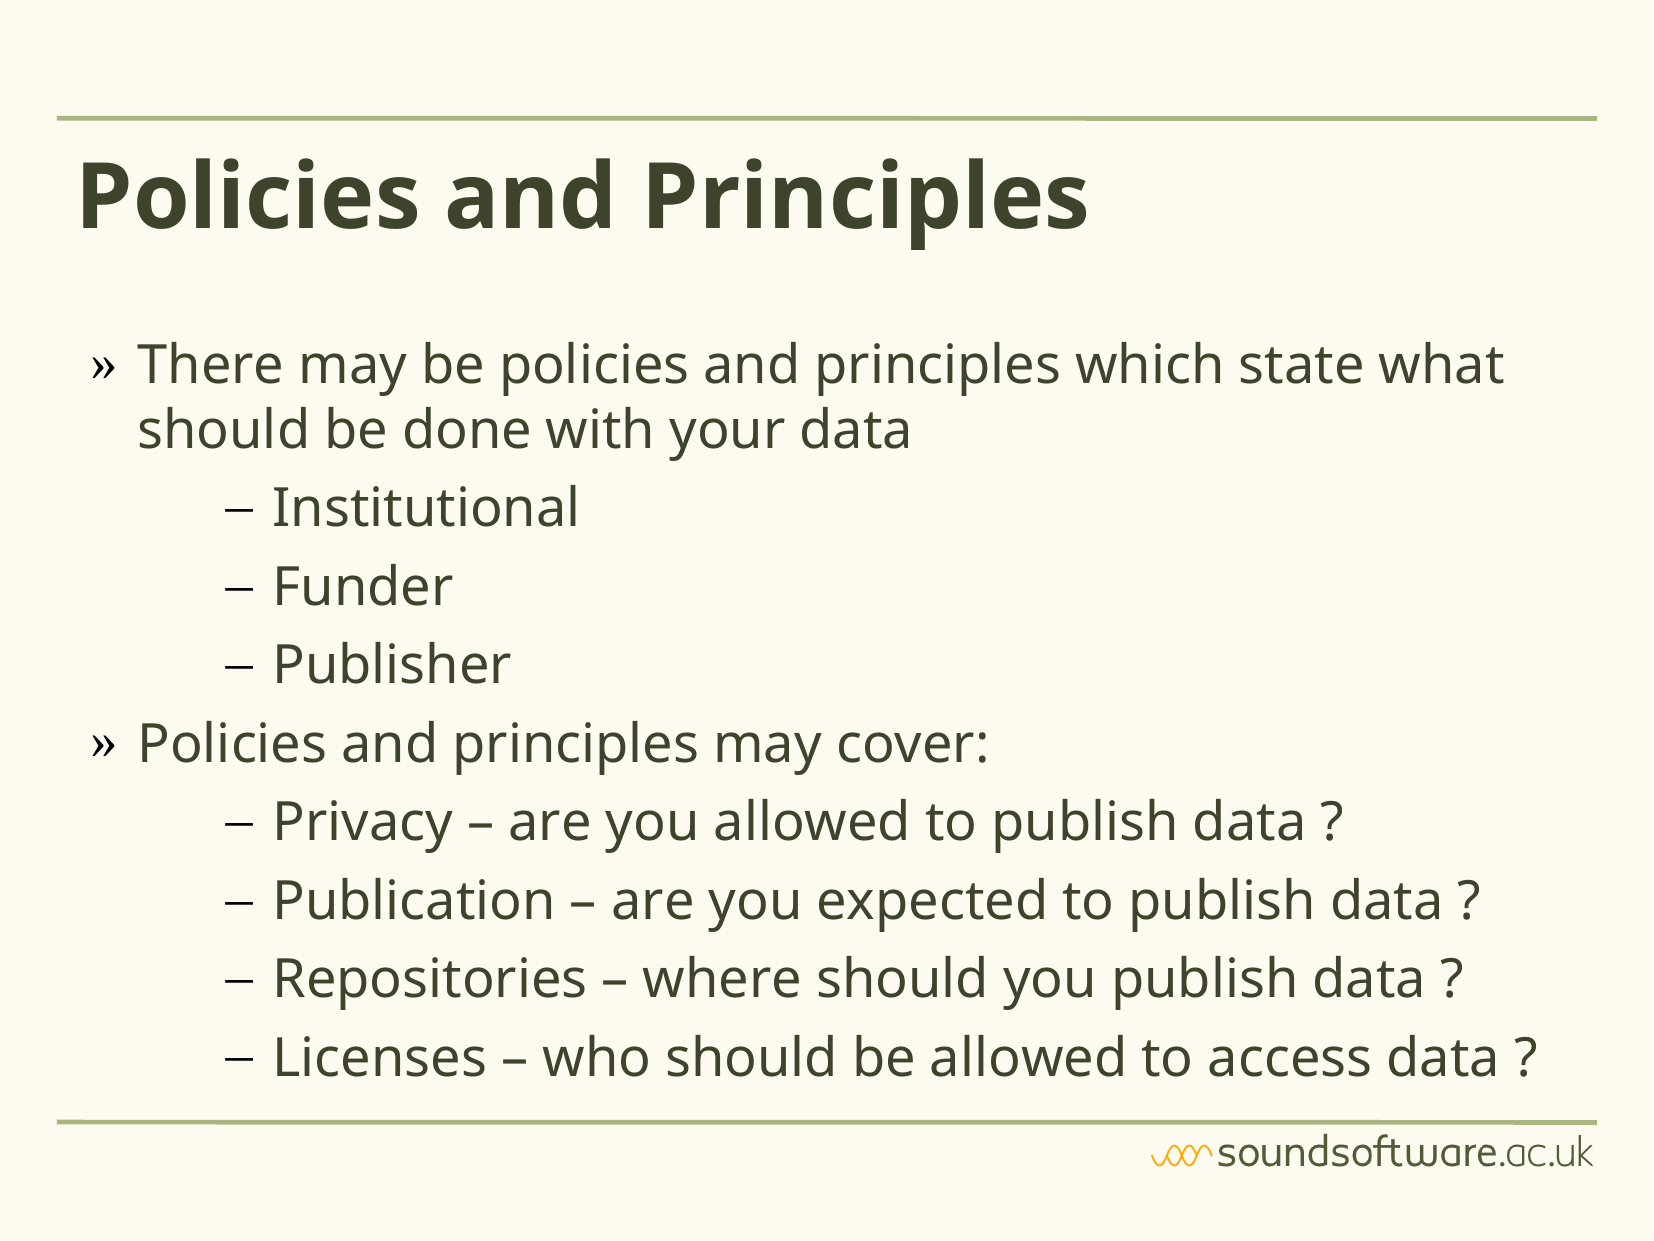

# Policies and Principles
There may be policies and principles which state what should be done with your data
Institutional
Funder
Publisher
Policies and principles may cover:
Privacy – are you allowed to publish data ?
Publication – are you expected to publish data ?
Repositories – where should you publish data ?
Licenses – who should be allowed to access data ?